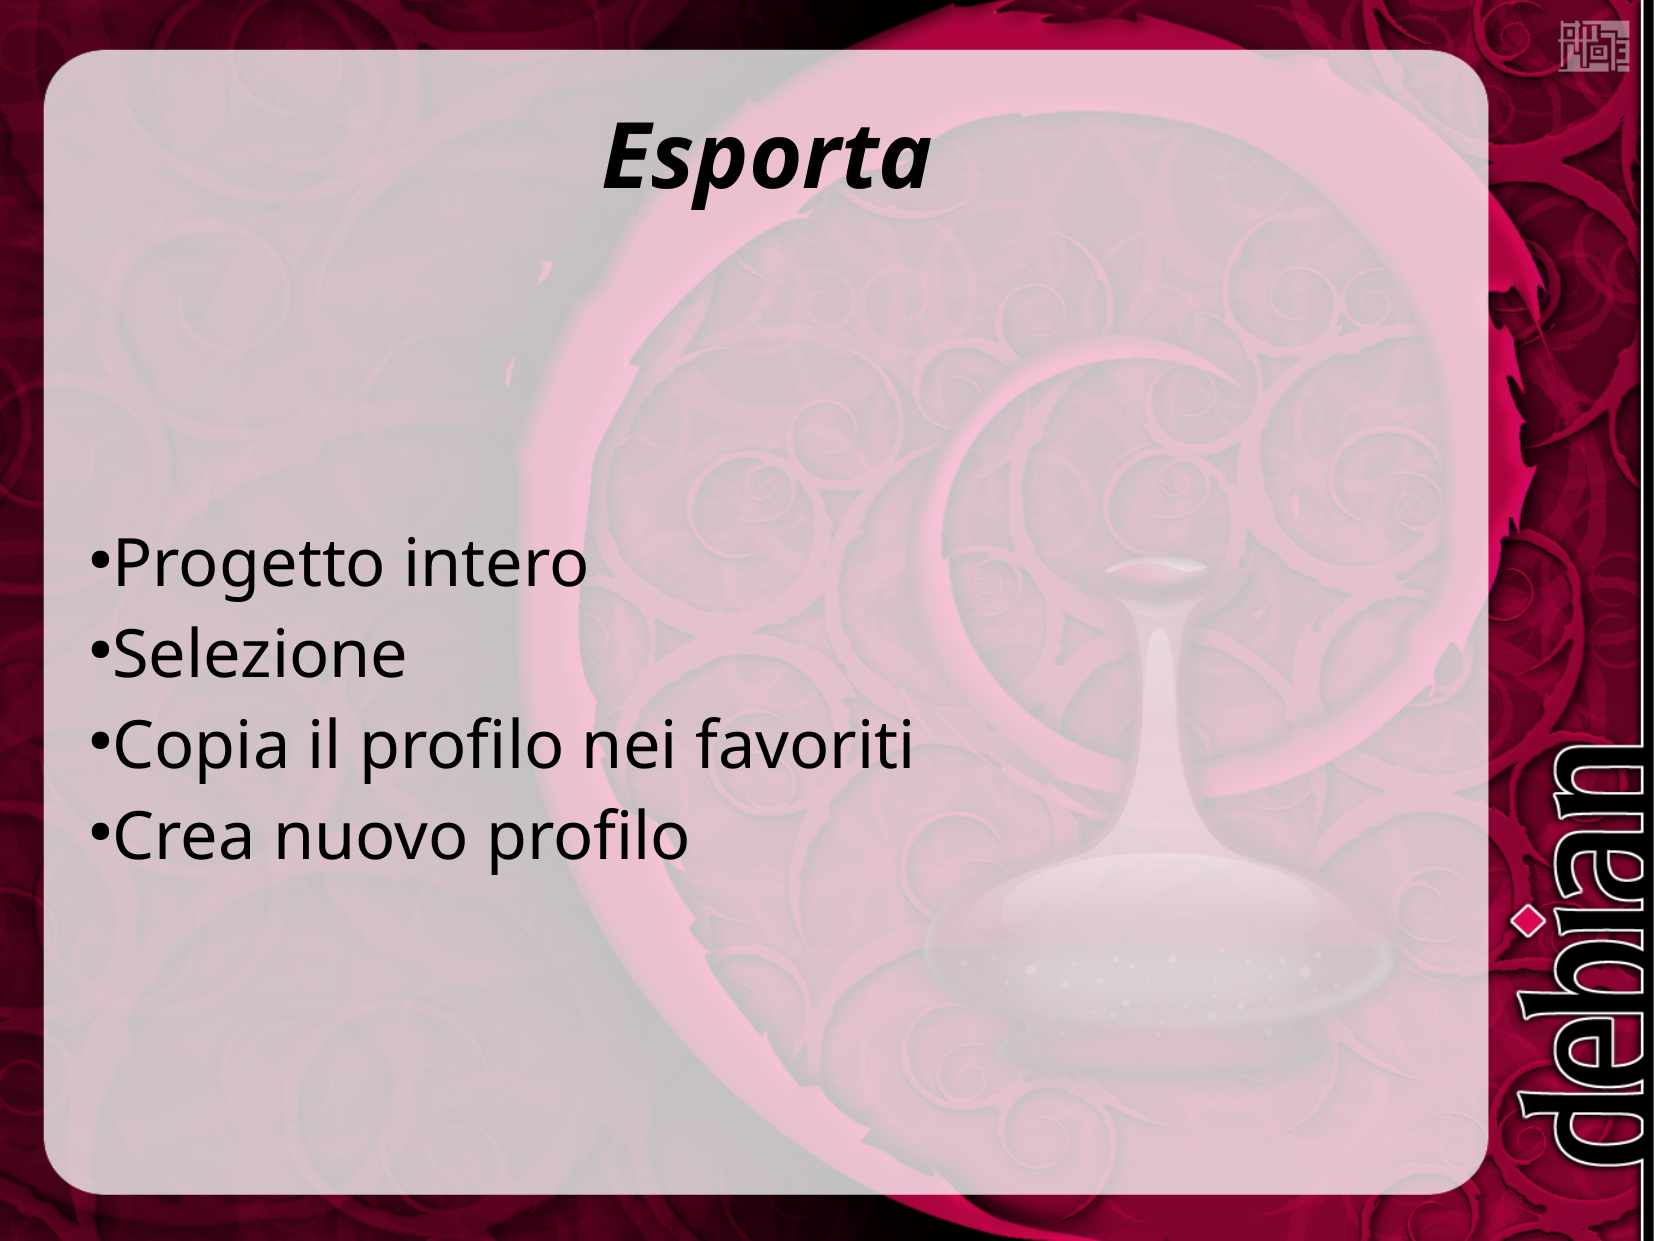

# Esporta
Progetto intero
Selezione
Copia il profilo nei favoriti
Crea nuovo profilo